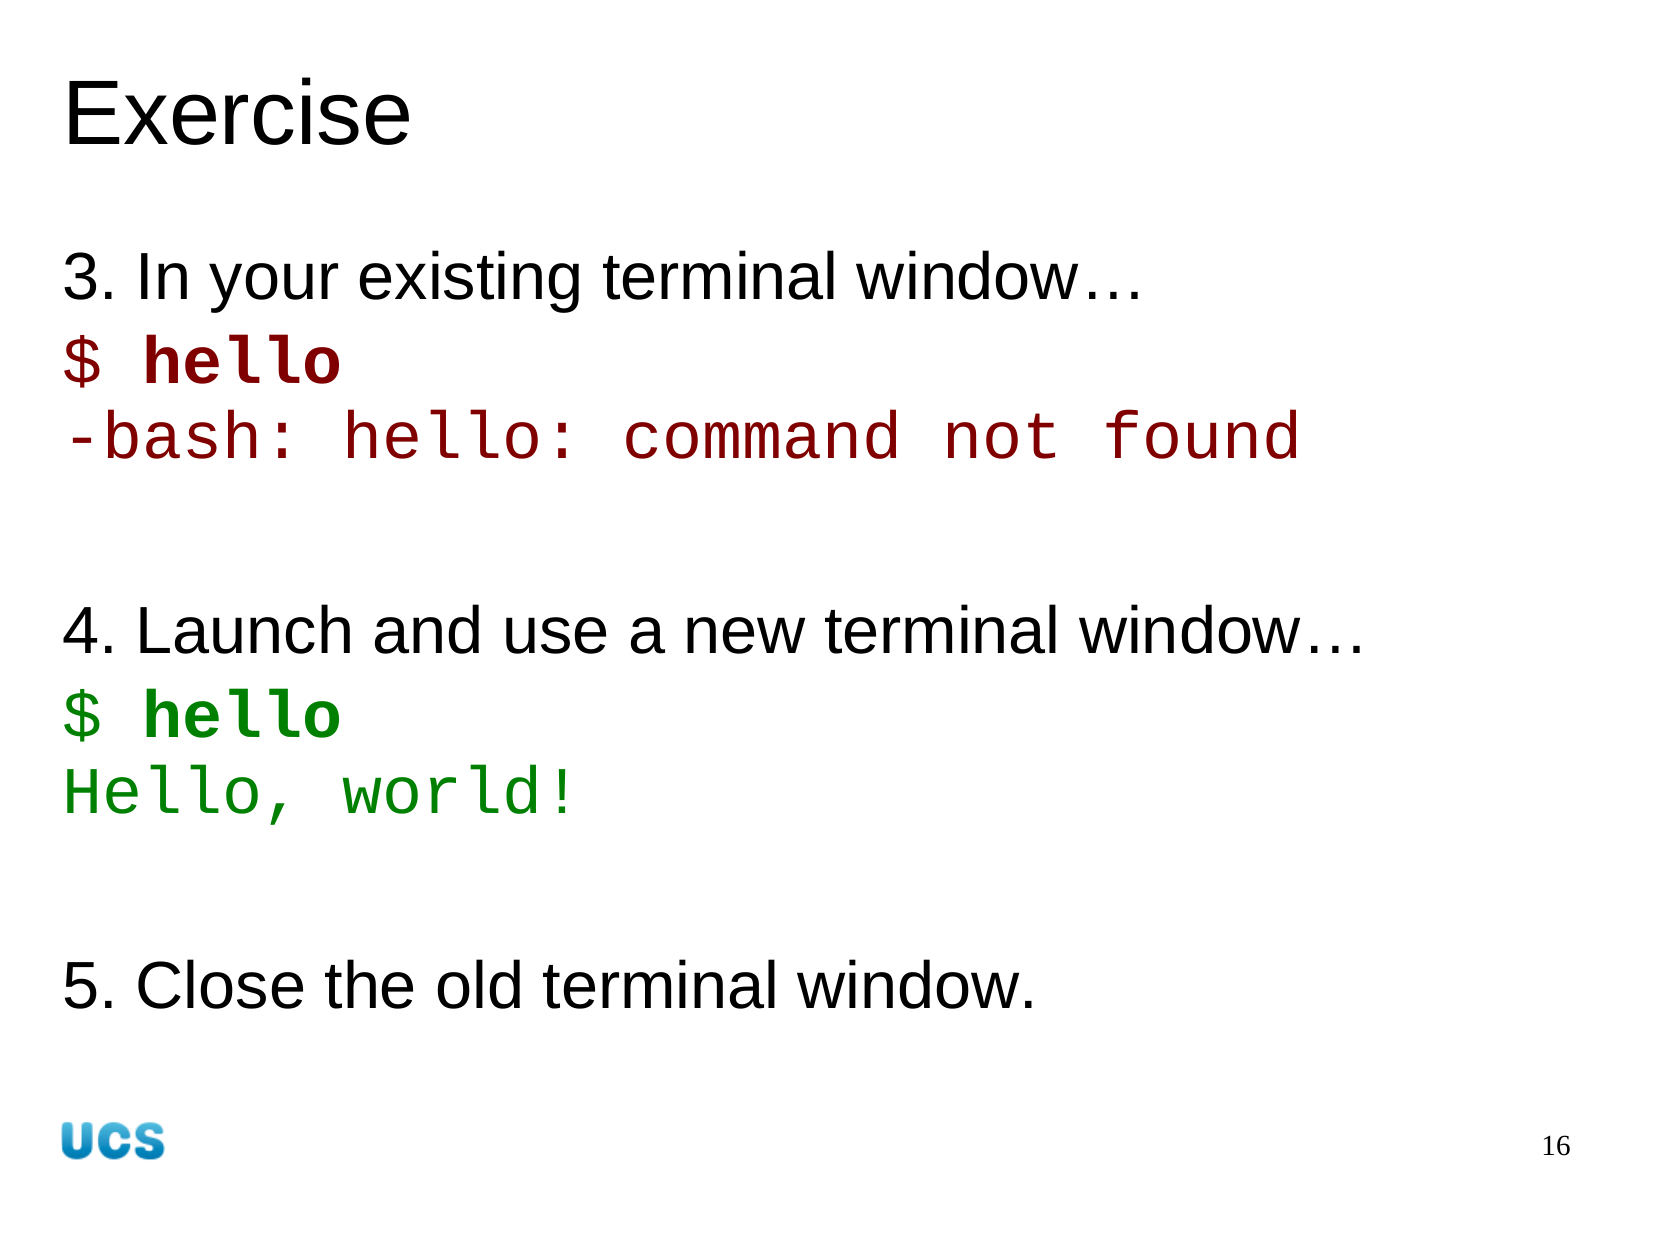

Exercise
3.	In your existing terminal window…
$ hello
-bash: hello: command not found
4.	Launch and use a new terminal window…
$ hello
Hello, world!
5.	Close the old terminal window.
16